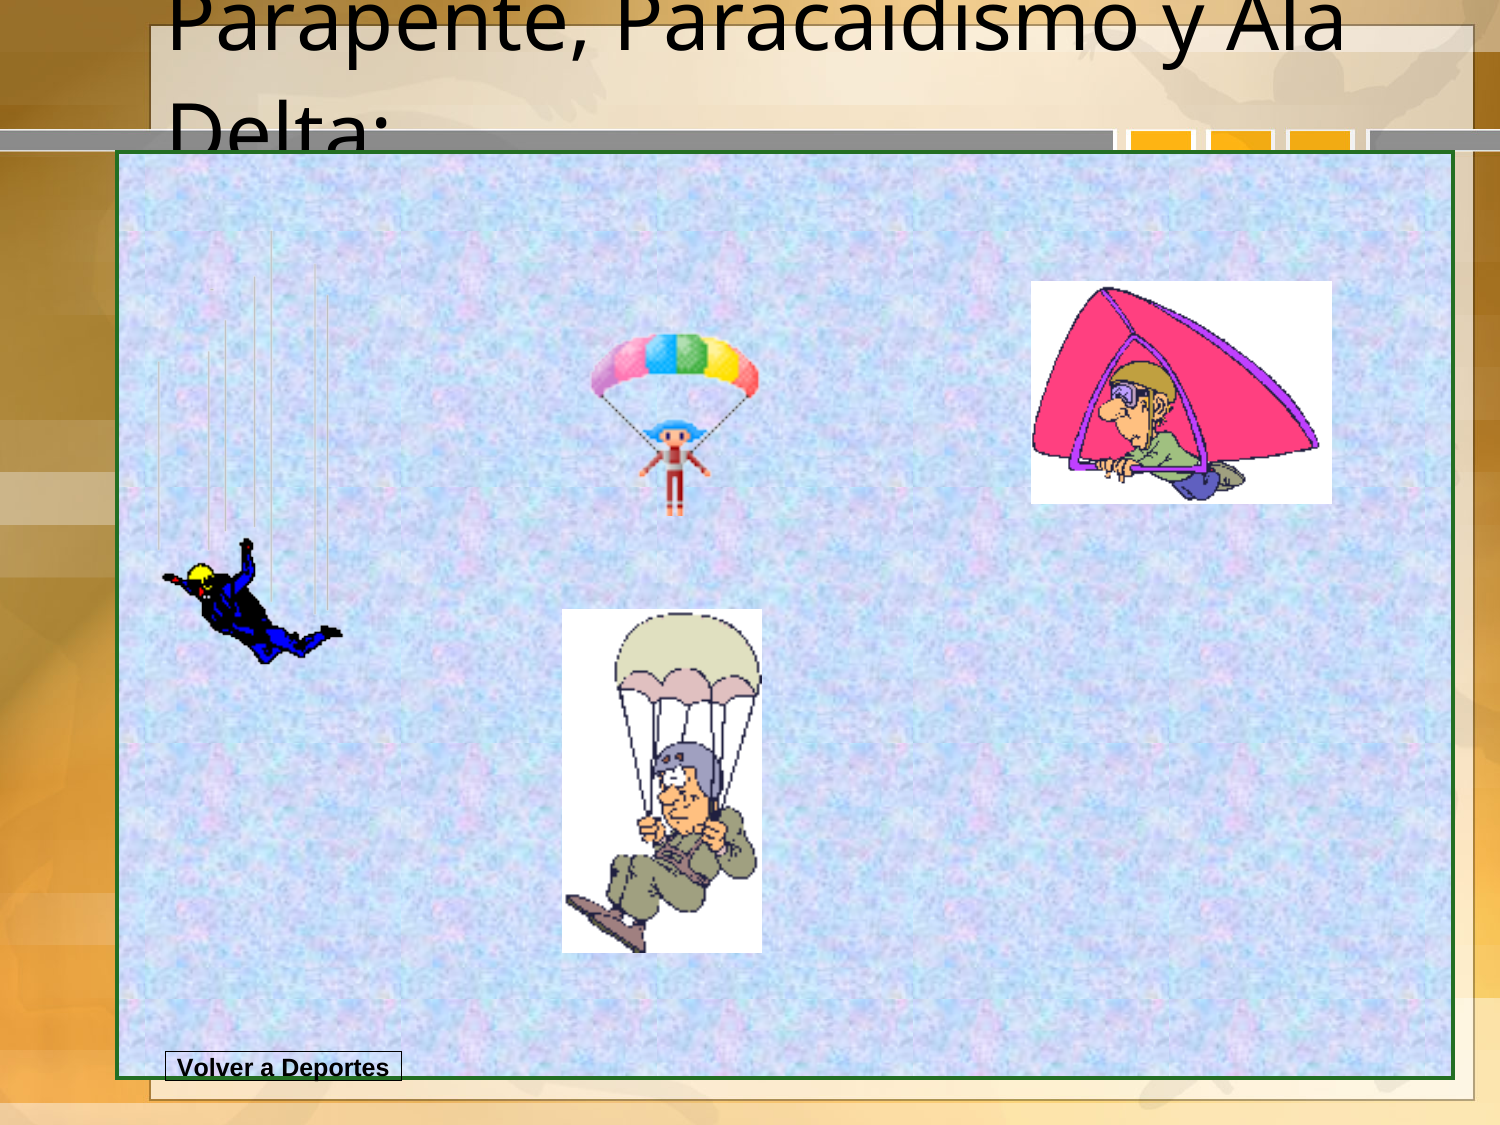

# Parapente, Paracaidismo y Ala Delta:
Volver a Deportes